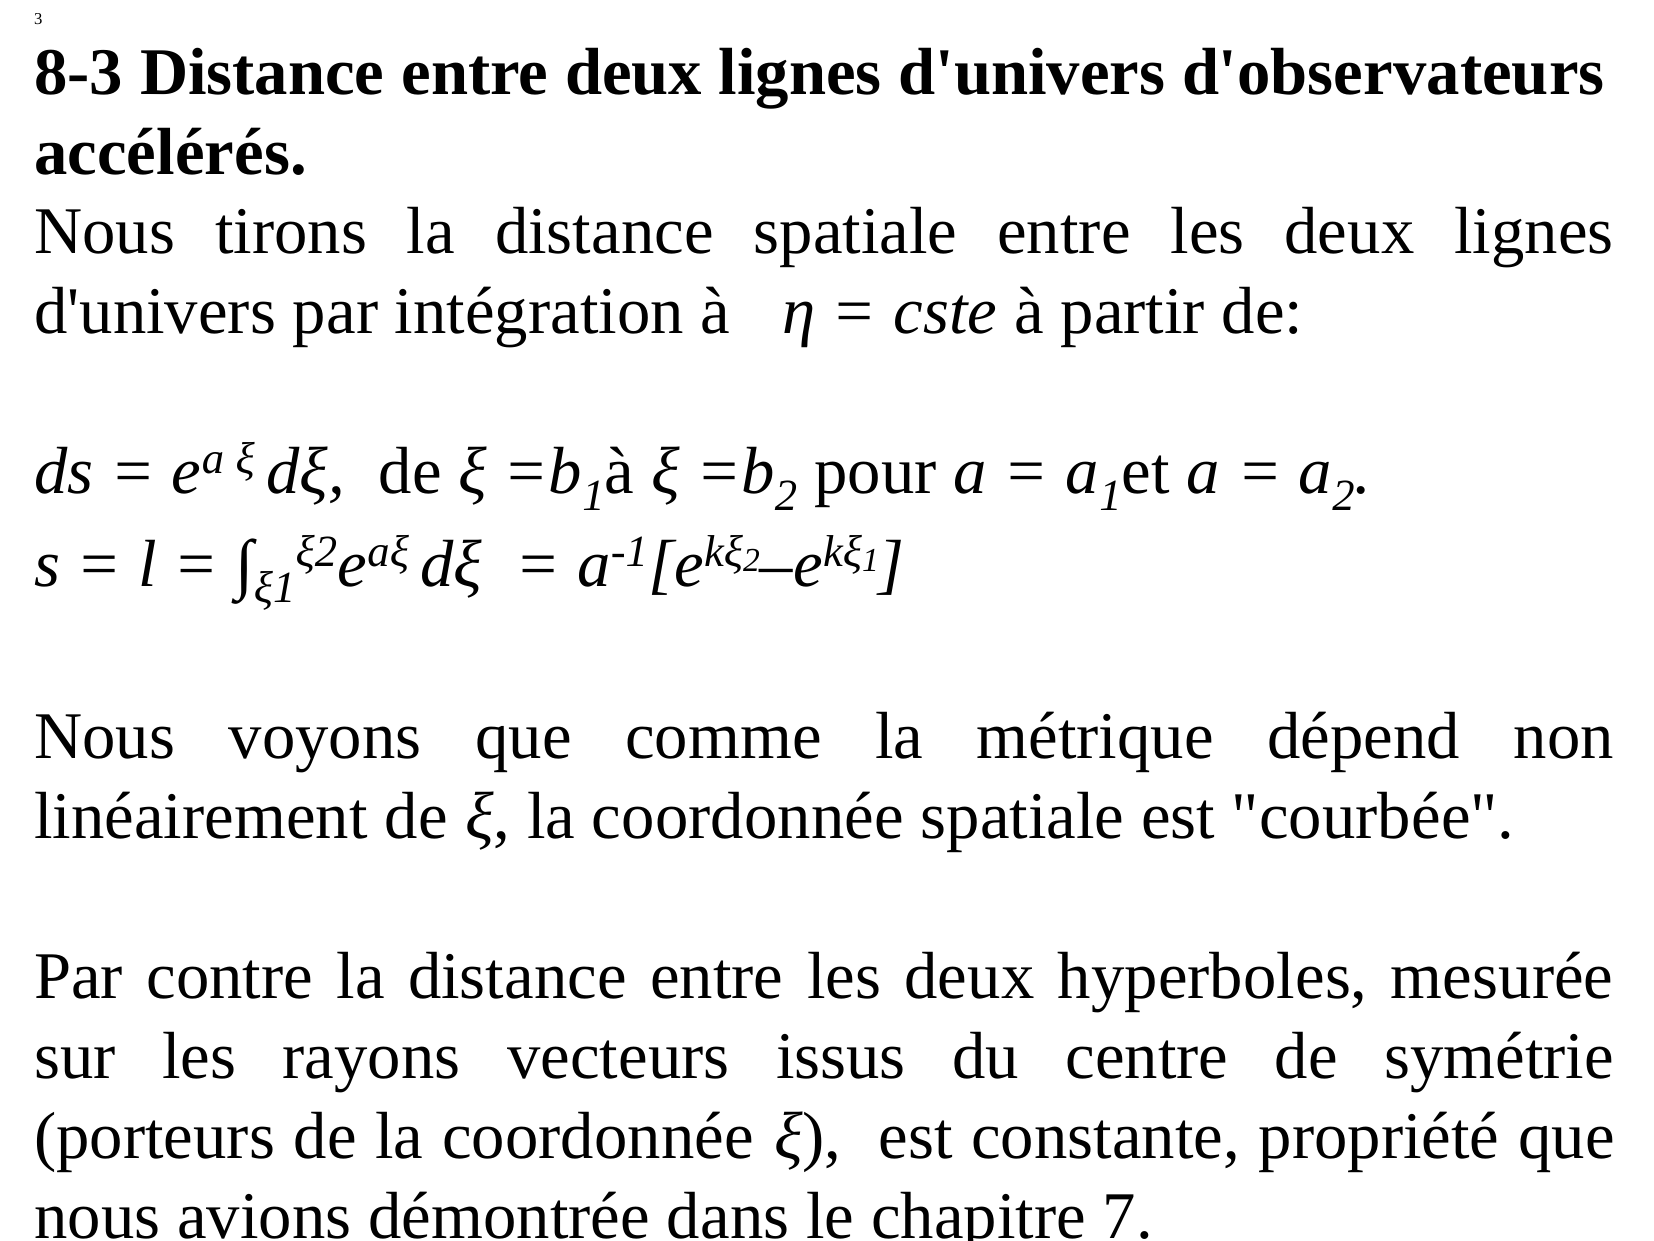

3
8-3 Distance entre deux lignes d'univers d'observateurs accélérés.
Nous tirons la distance spatiale entre les deux lignes d'univers par intégration à η = cste à partir de:
ds = ea ξ dξ, de ξ =b1à ξ =b2 pour a = a1et a = a2.
s = l = ∫ξ1ξ2eaξ dξ = a-1[ekξ2–ekξ1]
Nous voyons que comme la métrique dépend non linéairement de ξ, la coordonnée spatiale est "courbée".
Par contre la distance entre les deux hyperboles, mesurée sur les rayons vecteurs issus du centre de symétrie (porteurs de la coordonnée ξ), est constante, propriété que nous avions démontrée dans le chapitre 7.